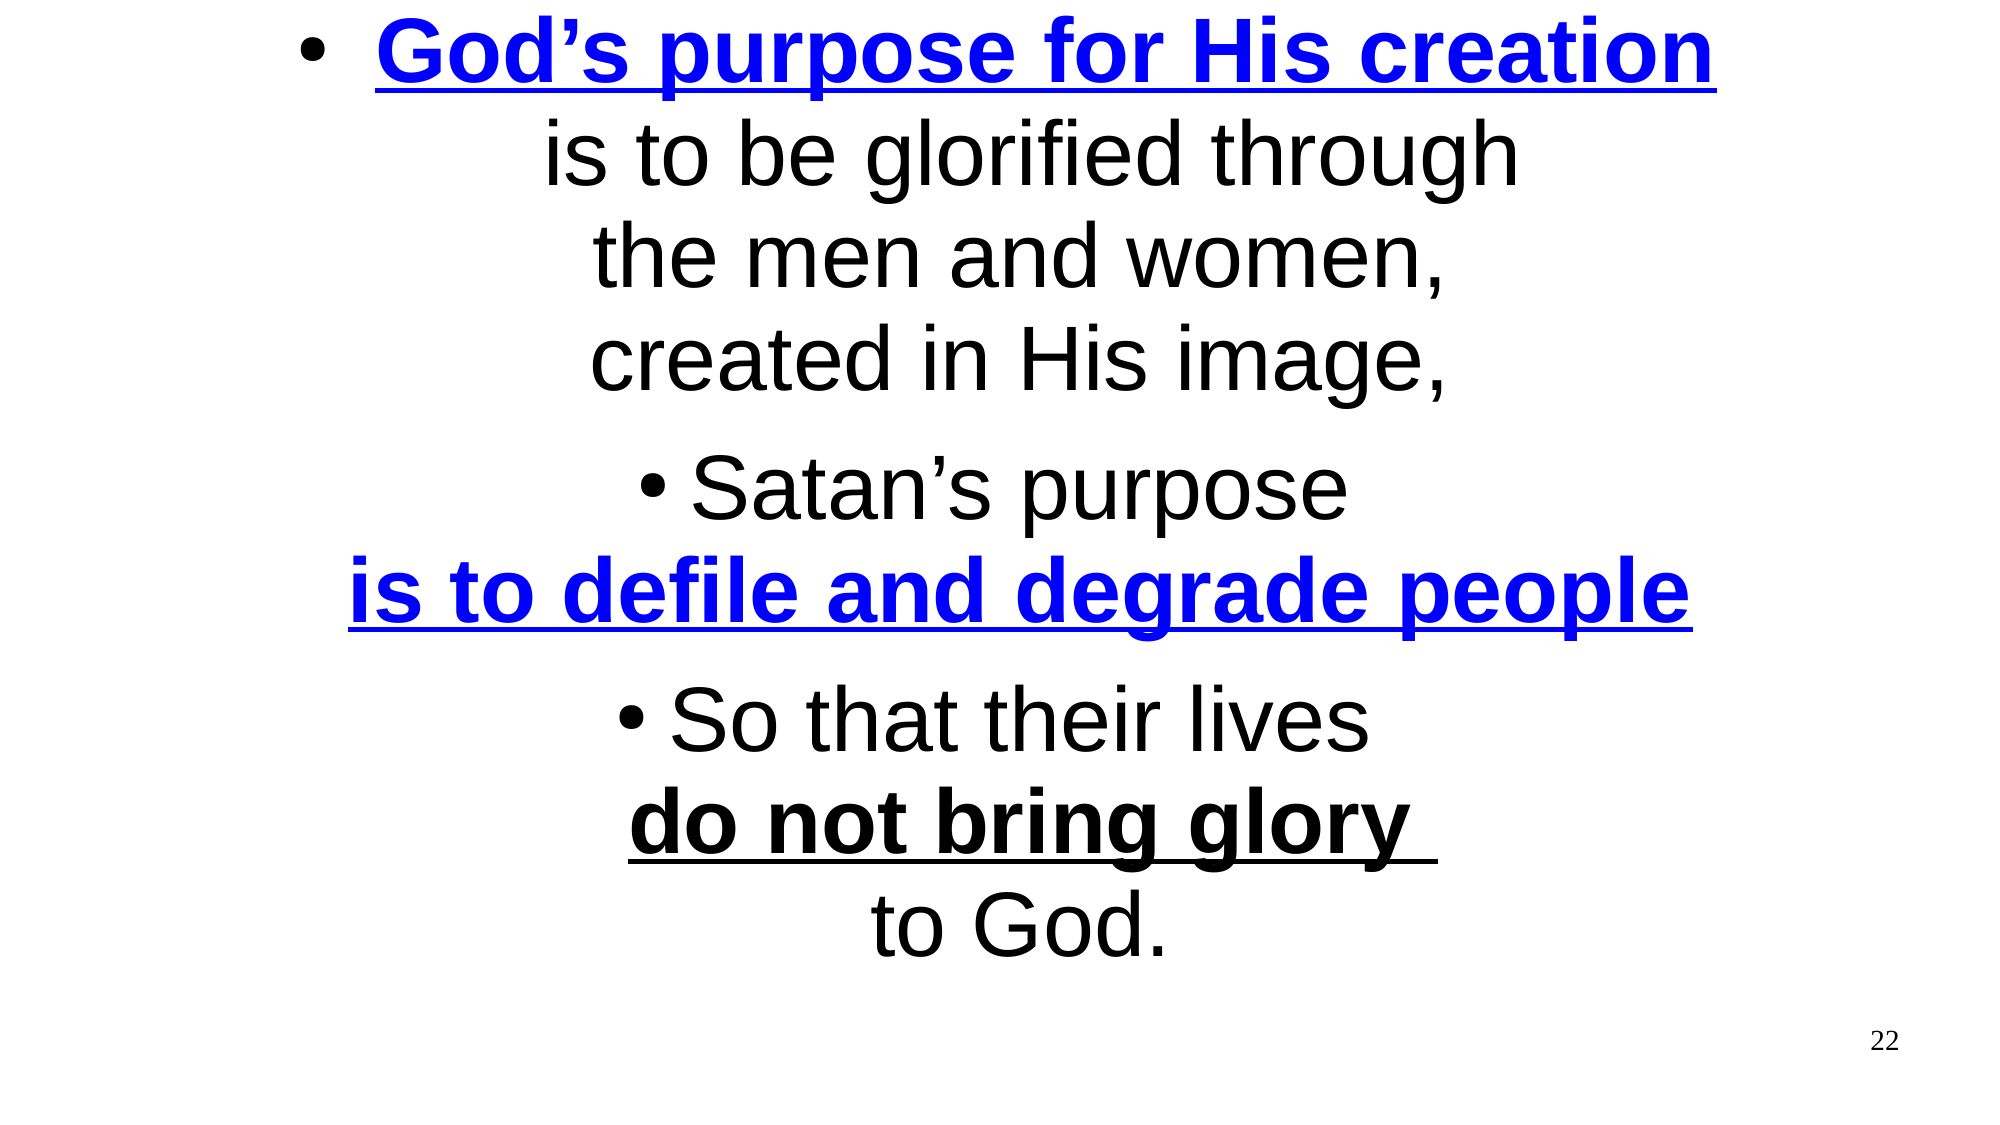

# God’s purpose for His creation is to be glorified through the men and women, created in His image,
Satan’s purpose
is to defile and degrade people
So that their lives
do not bring glory
to God.
22